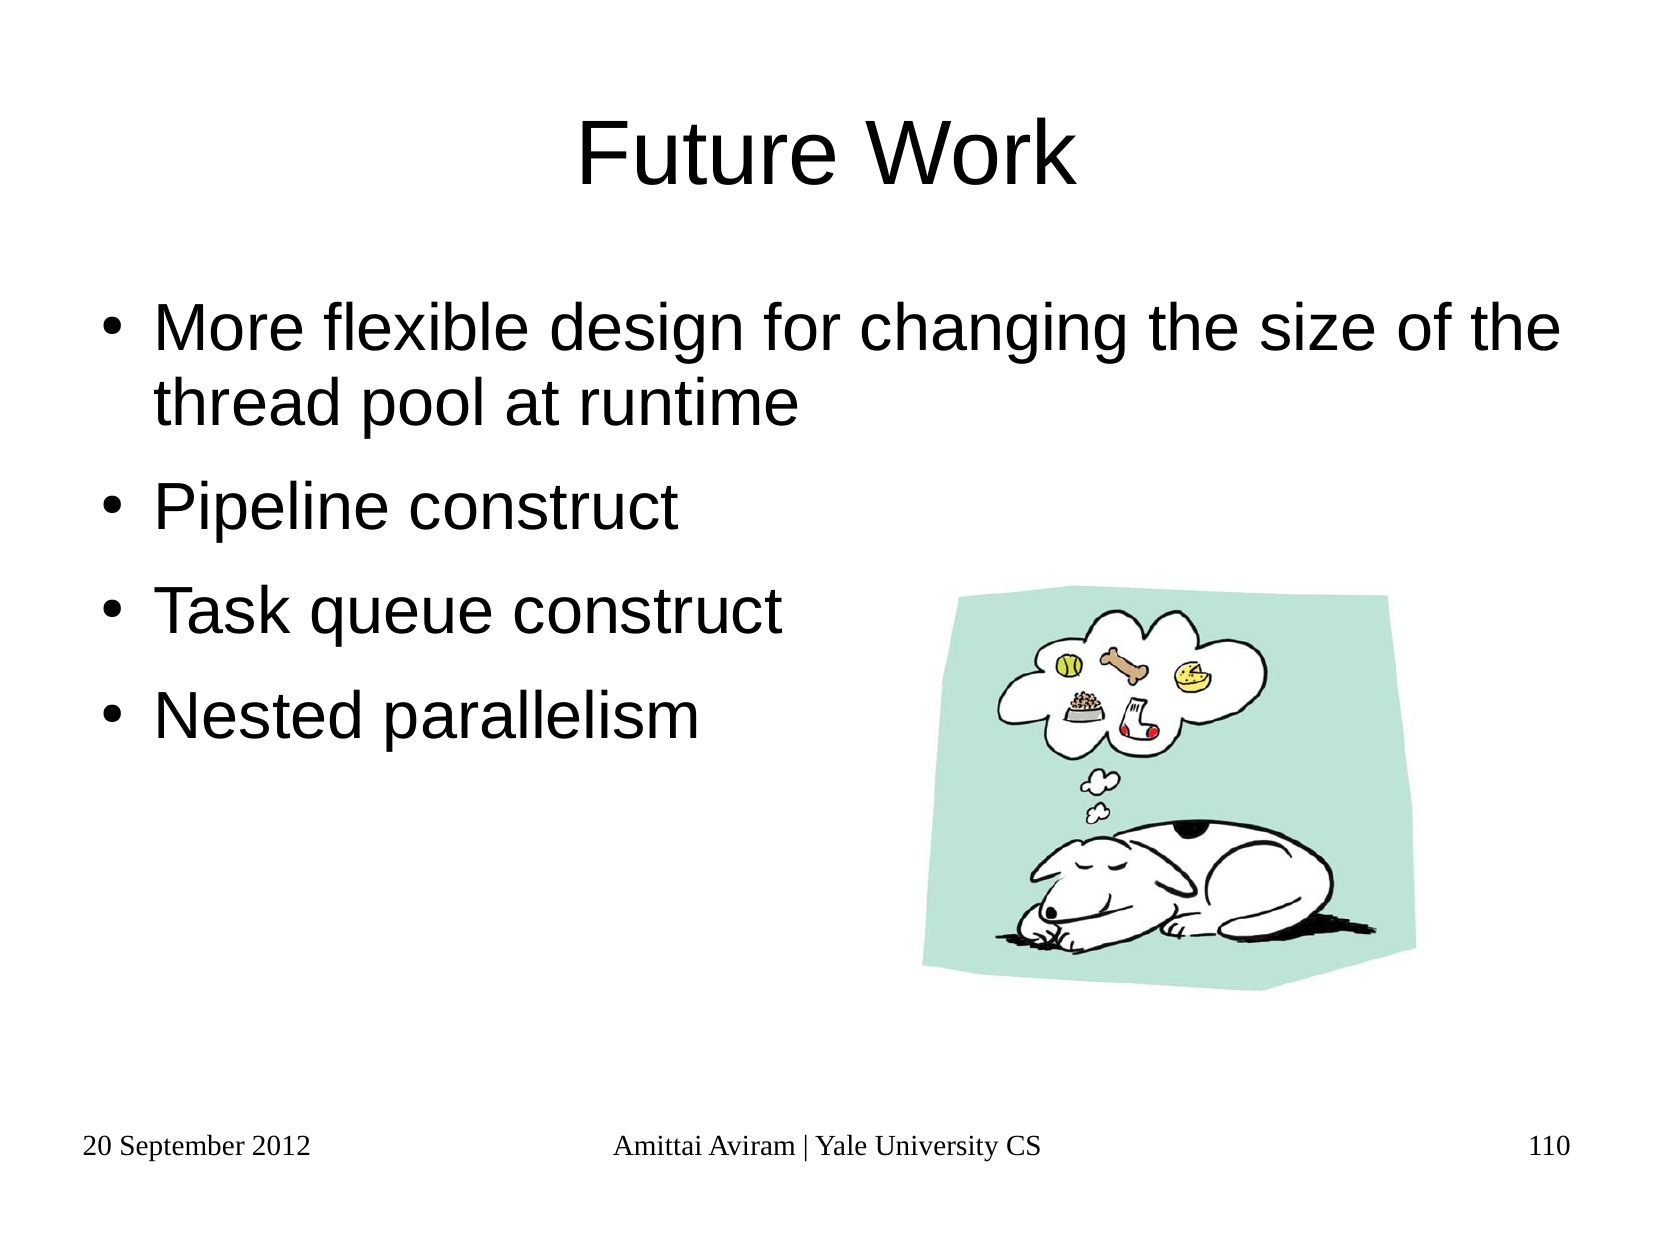

# Future Work
More flexible design for changing the size of the thread pool at runtime
Pipeline construct
Task queue construct
Nested parallelism
110